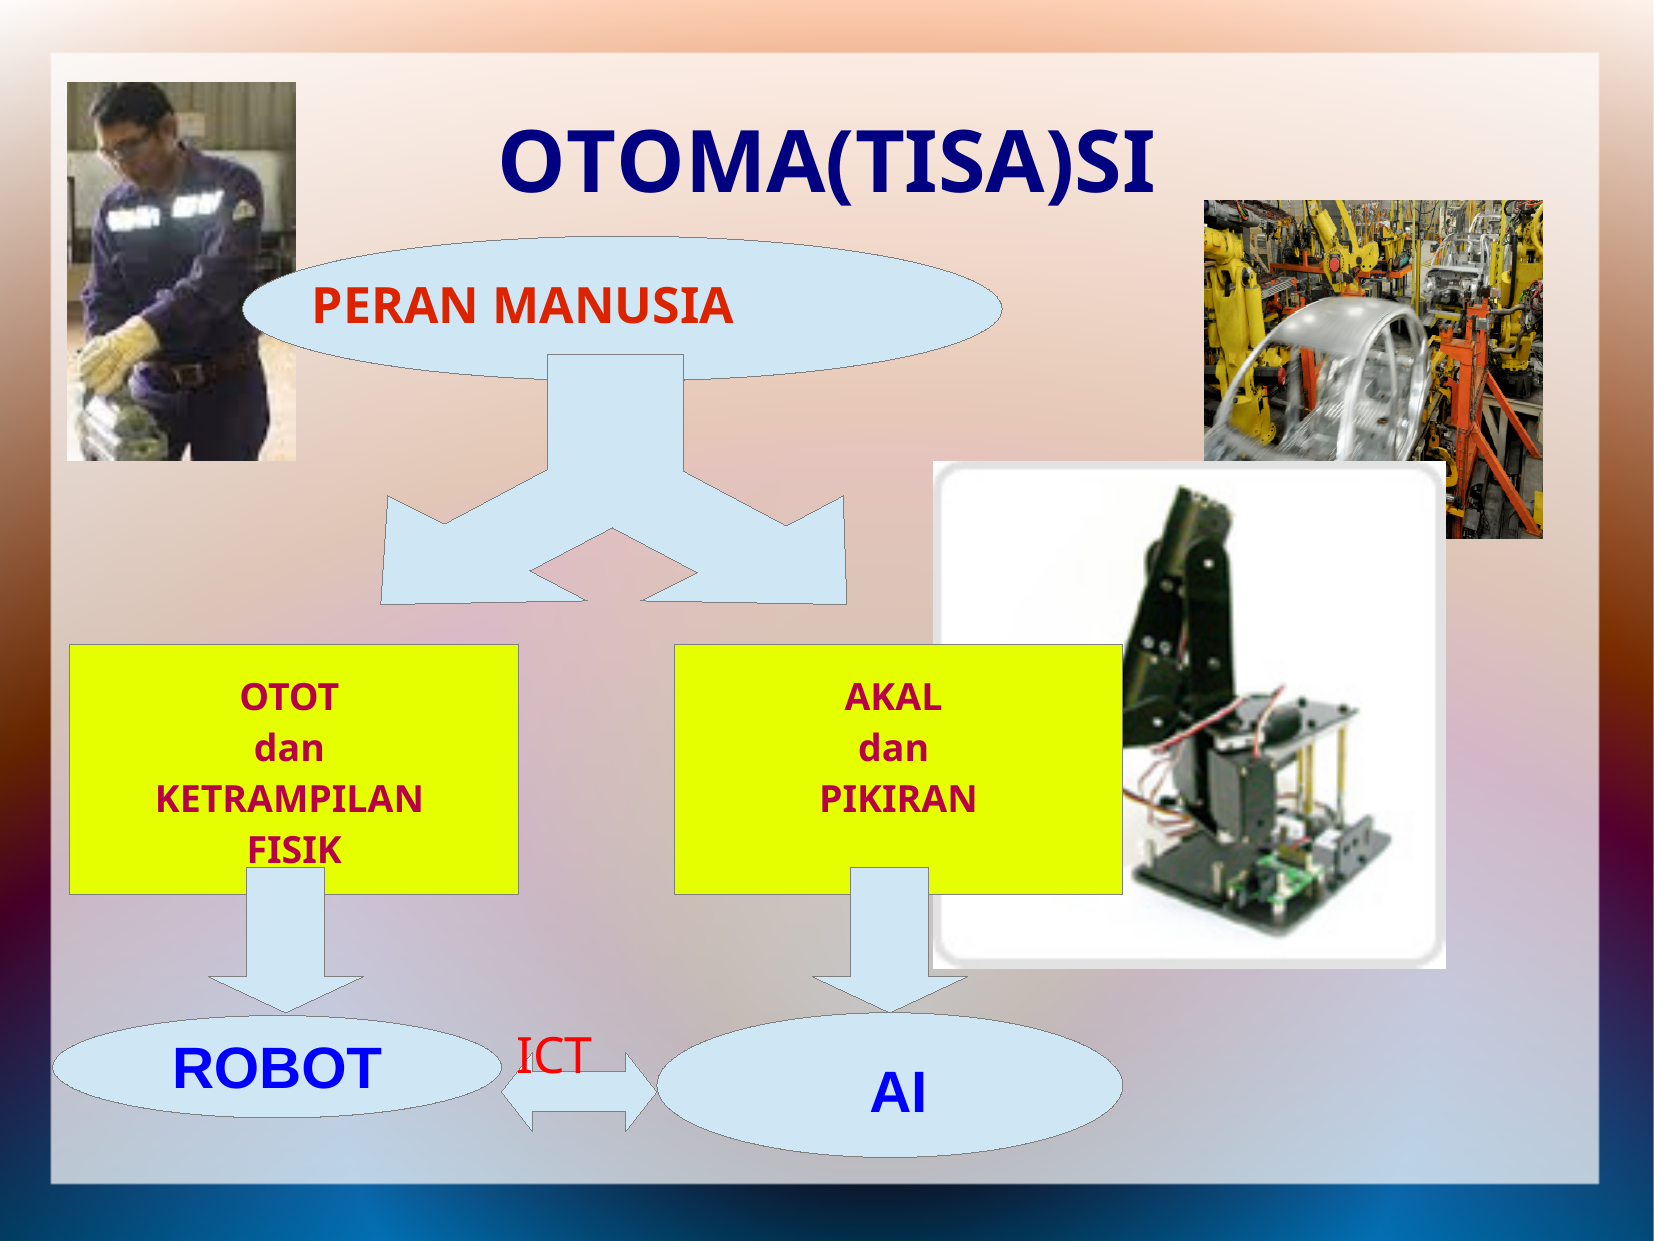

# OTOMA(TISA)SI
PERAN MANUSIA
OTOT
dan
KETRAMPILAN
FISIK
AKAL
dan
PIKIRAN
ICT
ROBOT
AI